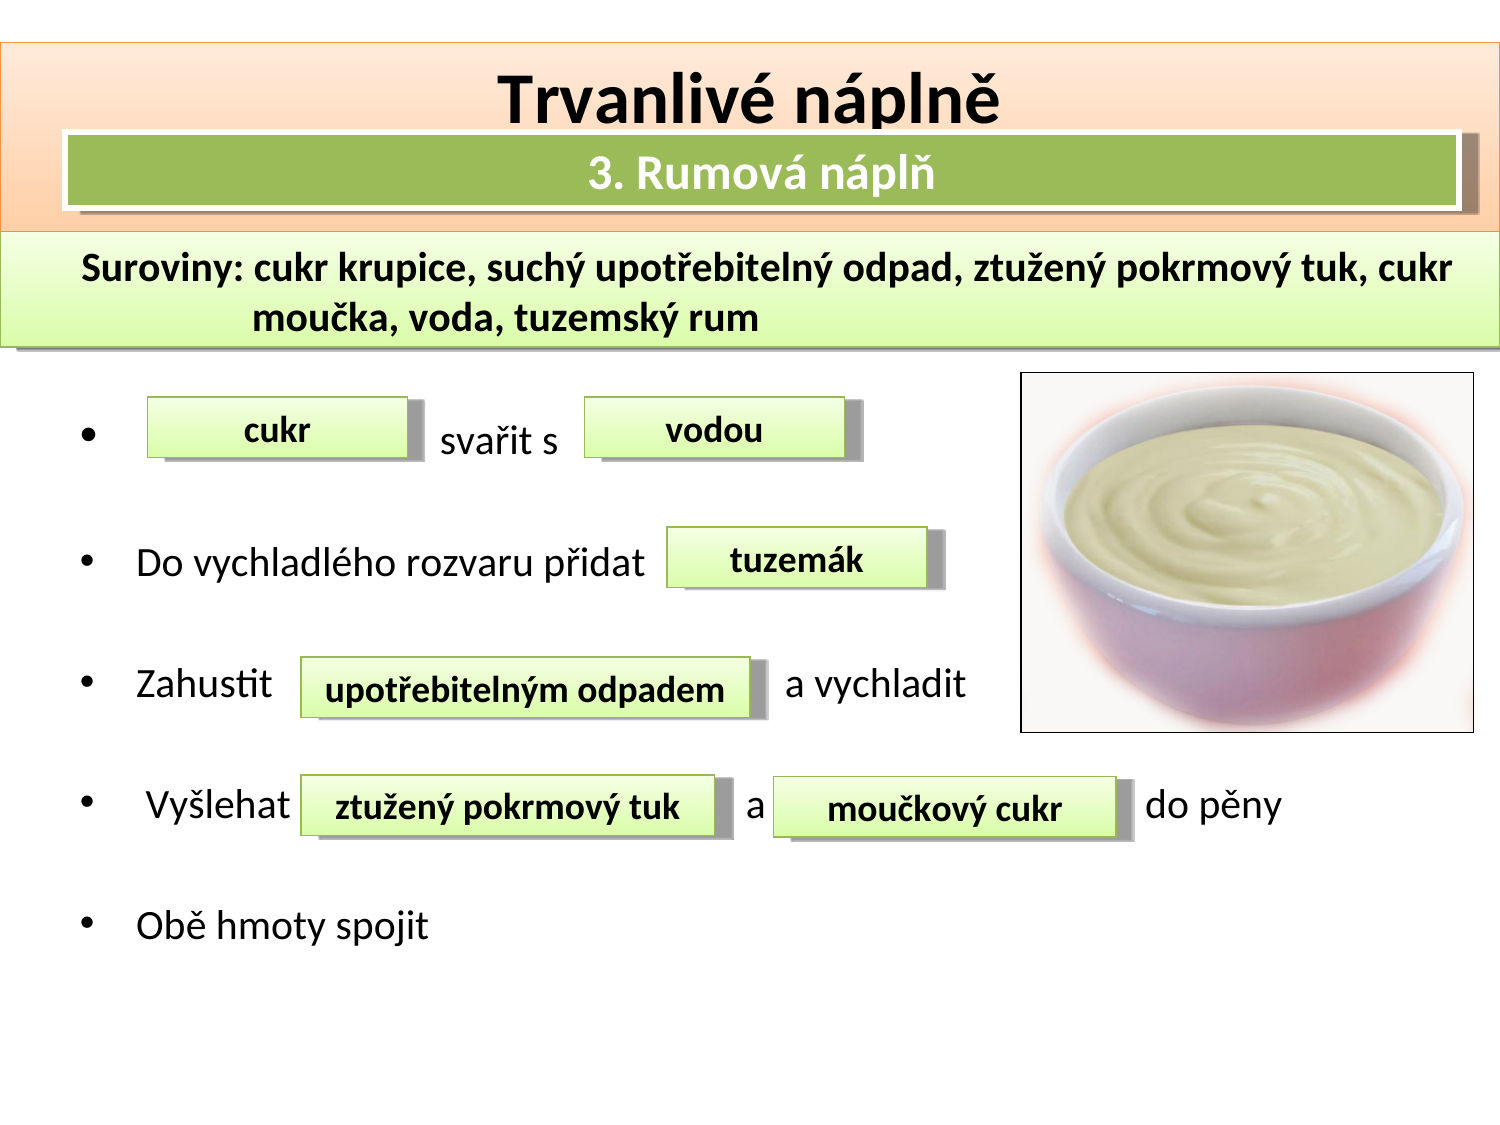

Trvanlivé náplně
3. Rumová náplň
 Suroviny: cukr krupice, suchý upotřebitelný odpad, ztužený pokrmový tuk, cukr
 moučka, voda, tuzemský rum
# svařit s
Do vychladlého rozvaru přidat
Zahustit a vychladit
 Vyšlehat a do pěny
Obě hmoty spojit
cukr
vodou
tuzemák
upotřebitelným odpadem
ztužený pokrmový tuk
moučkový cukr